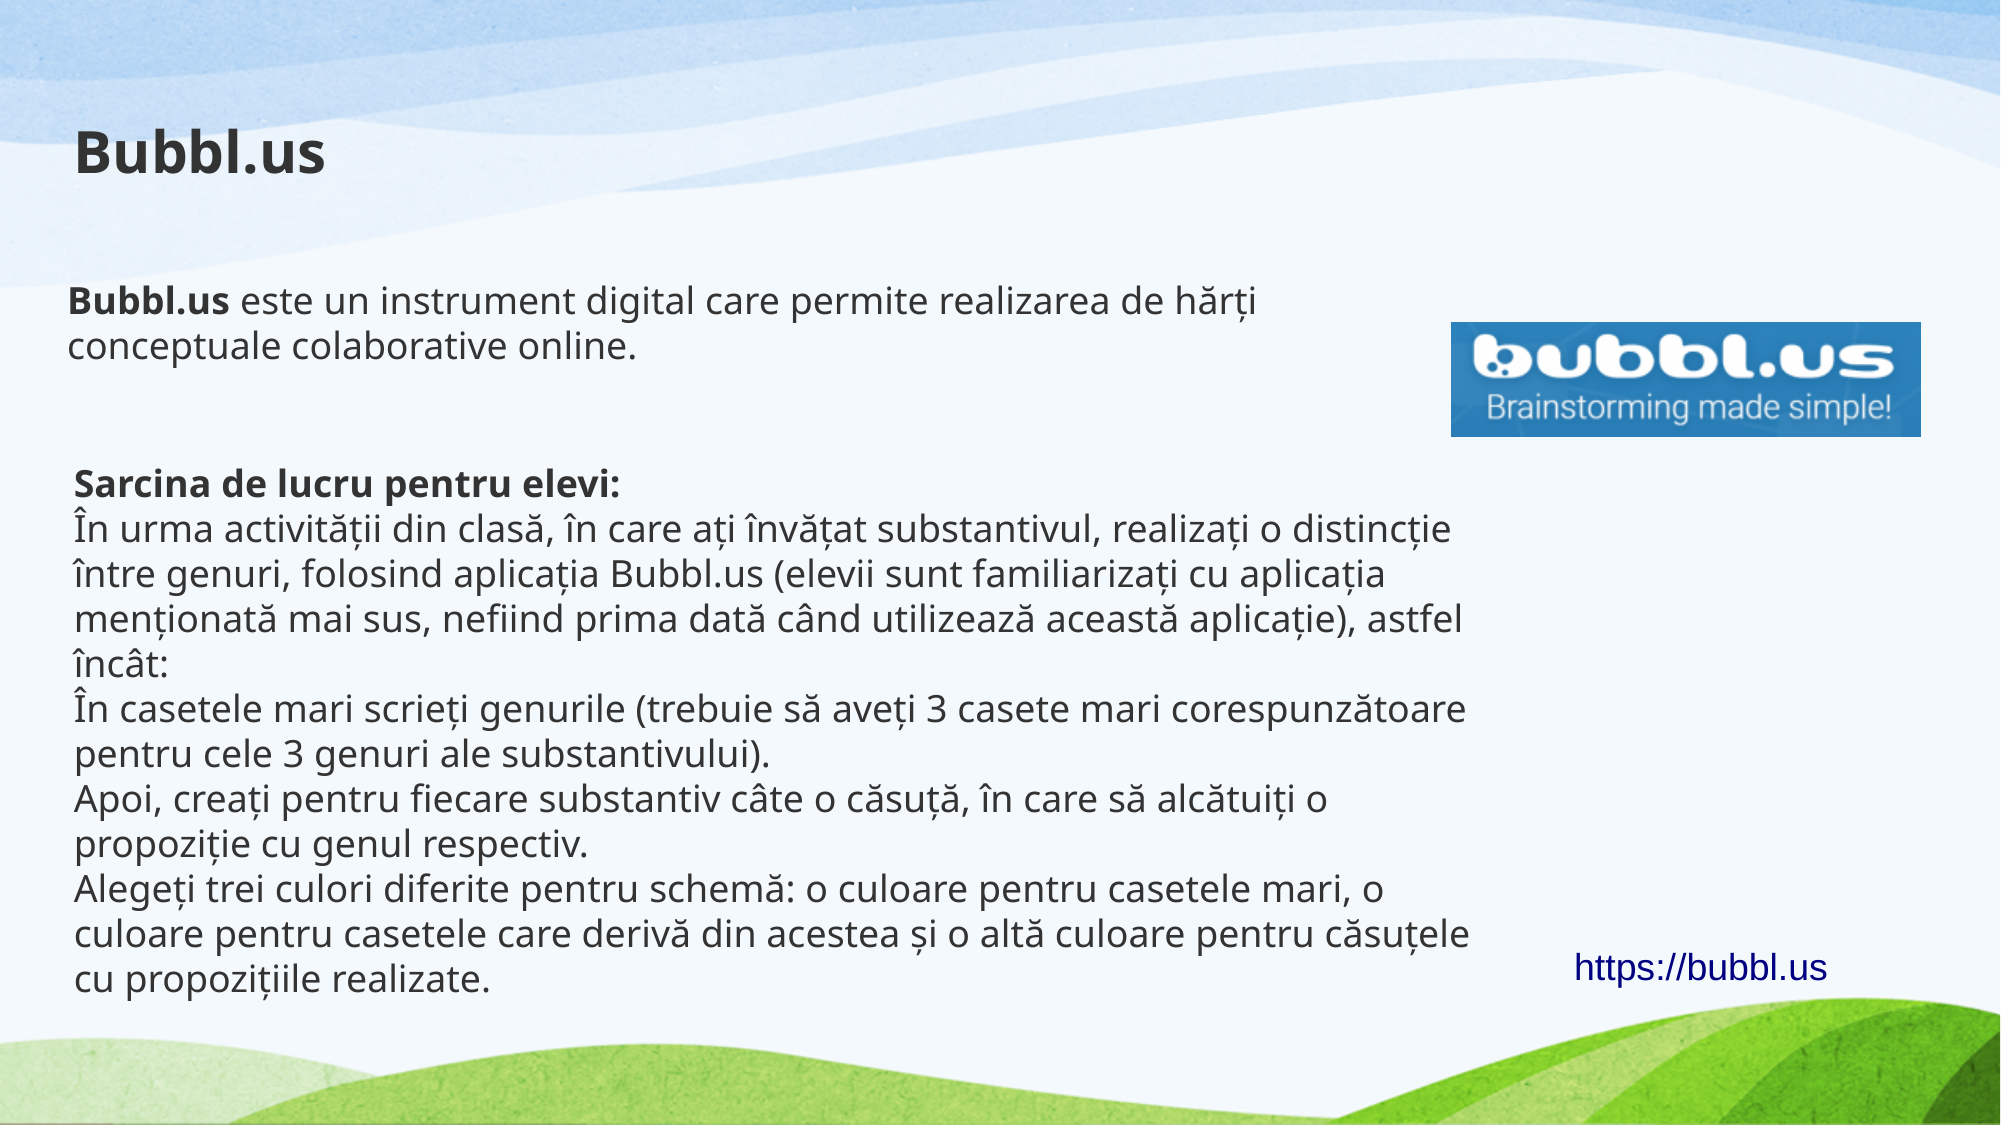

Bubbl.us
Bubbl.us este un instrument digital care permite realizarea de hărți conceptuale colaborative online.
Sarcina de lucru pentru elevi:
În urma activității din clasă, în care ați învățat substantivul, realizați o distincție între genuri, folosind aplicația Bubbl.us (elevii sunt familiarizați cu aplicația menționată mai sus, nefiind prima dată când utilizează această aplicație), astfel încât:
În casetele mari scrieți genurile (trebuie să aveți 3 casete mari corespunzătoare pentru cele 3 genuri ale substantivului).
Apoi, creați pentru fiecare substantiv câte o căsuță, în care să alcătuiți o propoziție cu genul respectiv.
Alegeți trei culori diferite pentru schemă: o culoare pentru casetele mari, o culoare pentru casetele care derivă din acestea și o altă culoare pentru căsuțele cu propozițiile realizate.
https://bubbl.us